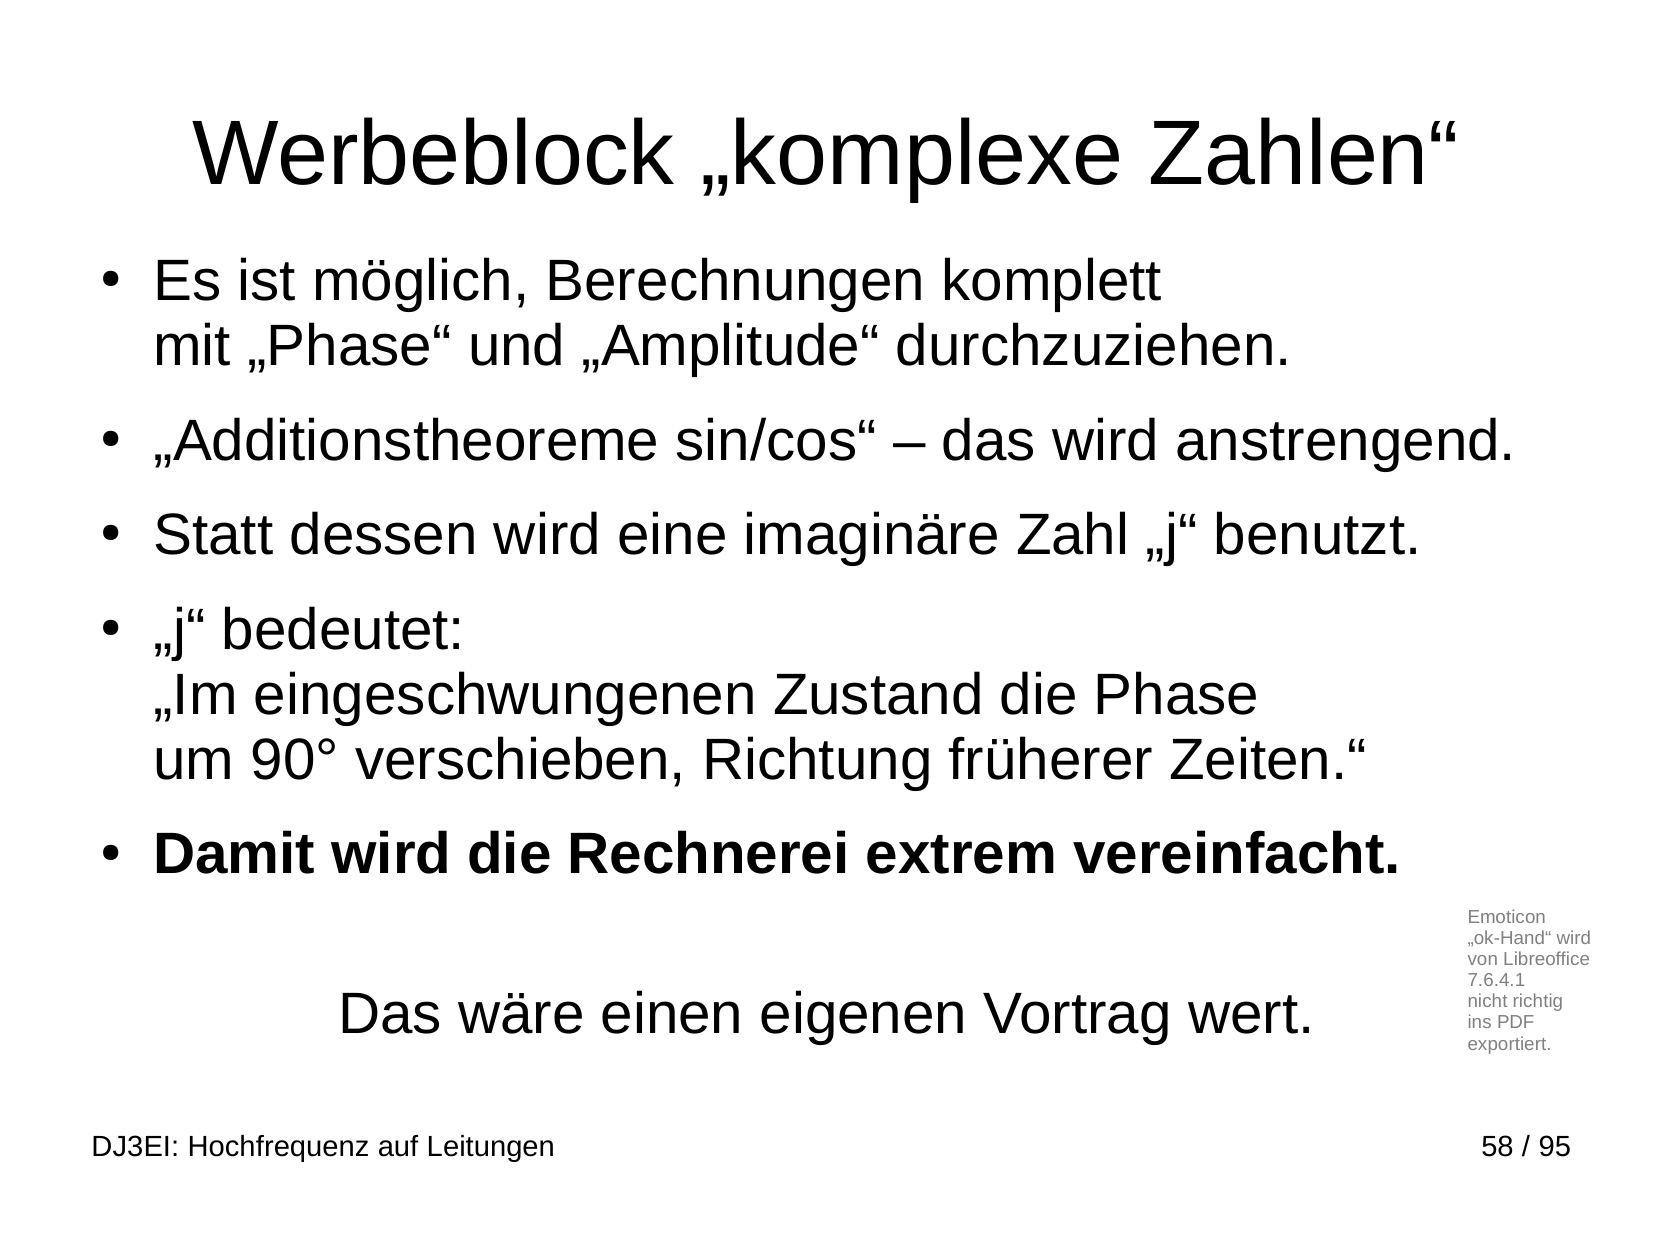

# Werbeblock „komplexe Zahlen“
Es ist möglich, Berechnungen komplett
mit „Phase“ und „Amplitude“ durchzuziehen.
„Additionstheoreme sin/cos“ – das wird anstrengend.
Statt dessen wird eine imaginäre Zahl „j“ benutzt.
„j“ bedeutet:
„Im eingeschwungenen Zustand die Phase
um 90° verschieben, Richtung früherer Zeiten.“
Damit wird die Rechnerei extrem vereinfacht.
Das wäre einen eigenen Vortrag wert.
Emoticon
„ok-Hand“ wird
von Libreoffice
7.6.4.1
nicht richtig
ins PDF
exportiert.